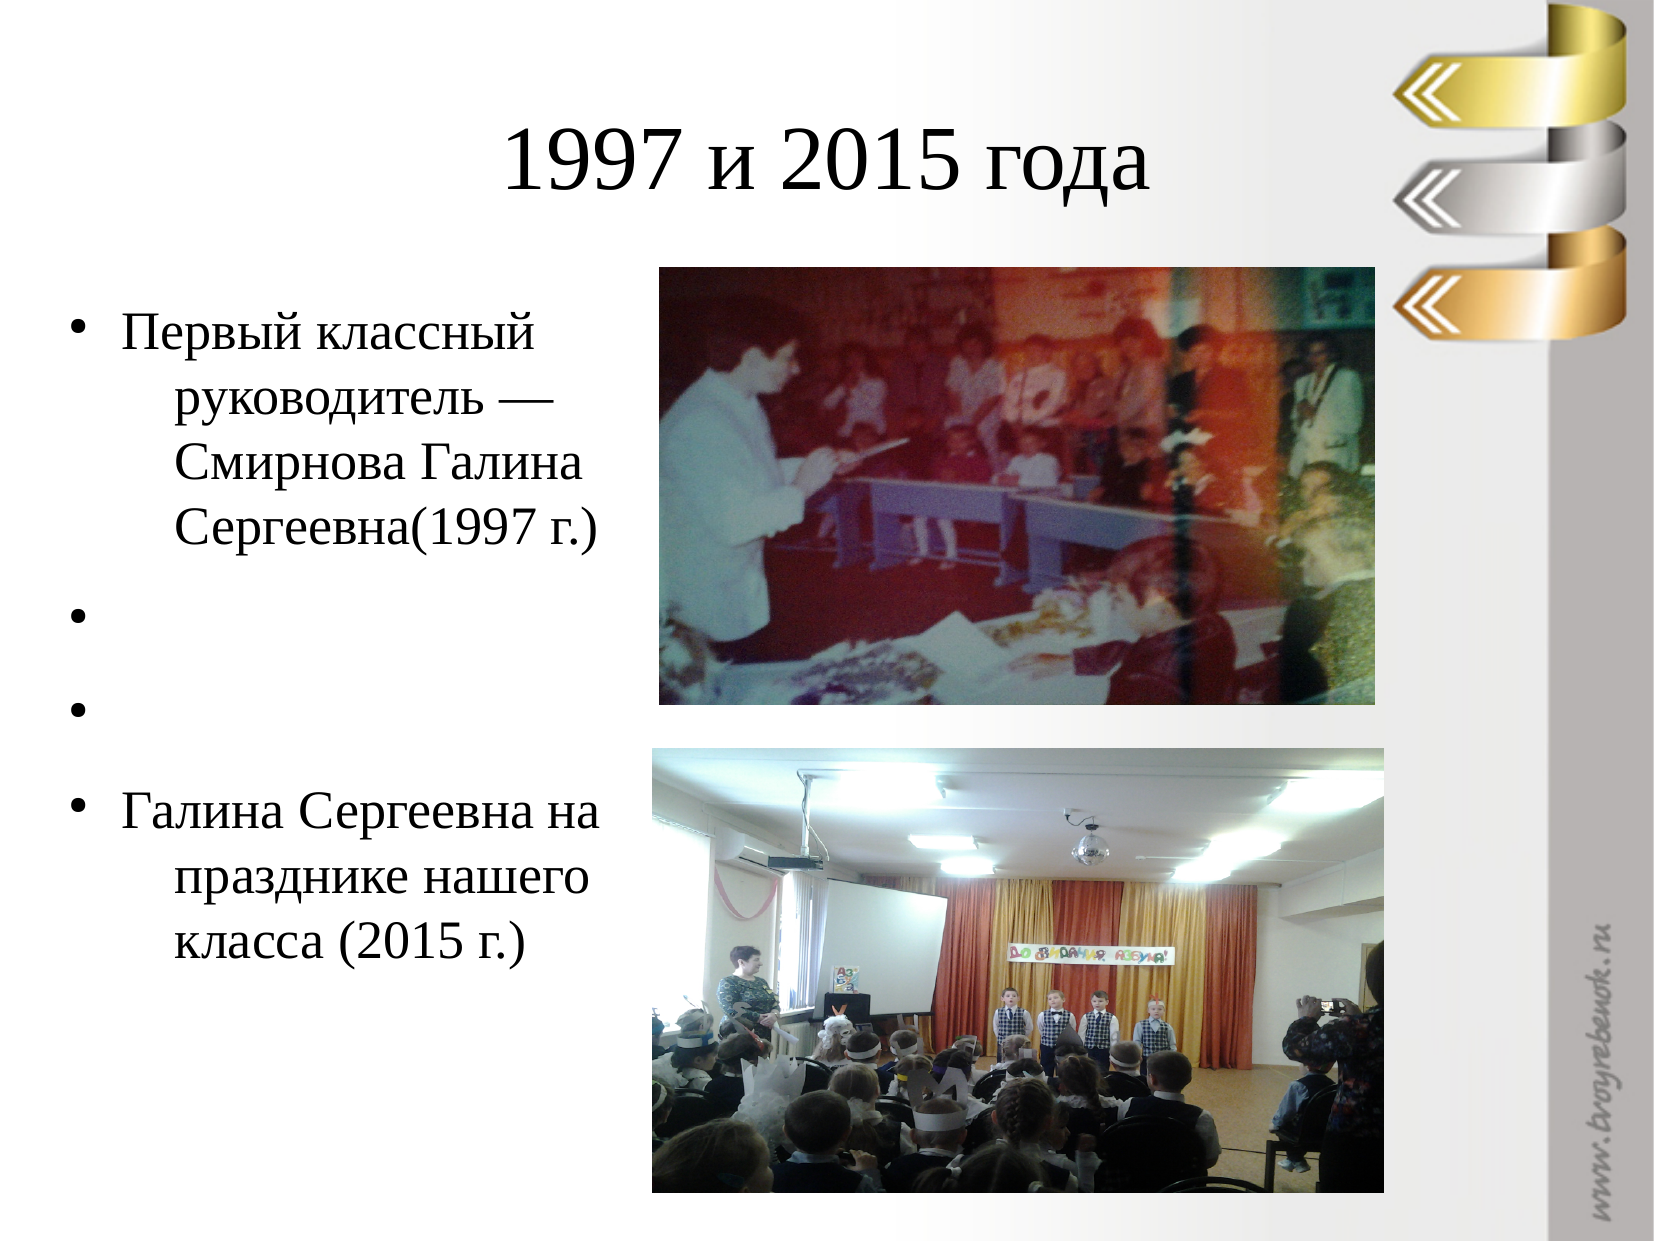

1997 и 2015 года
# Первый классный руководитель — Смирнова Галина Сергеевна(1997 г.)
Галина Сергеевна на празднике нашего класса (2015 г.)